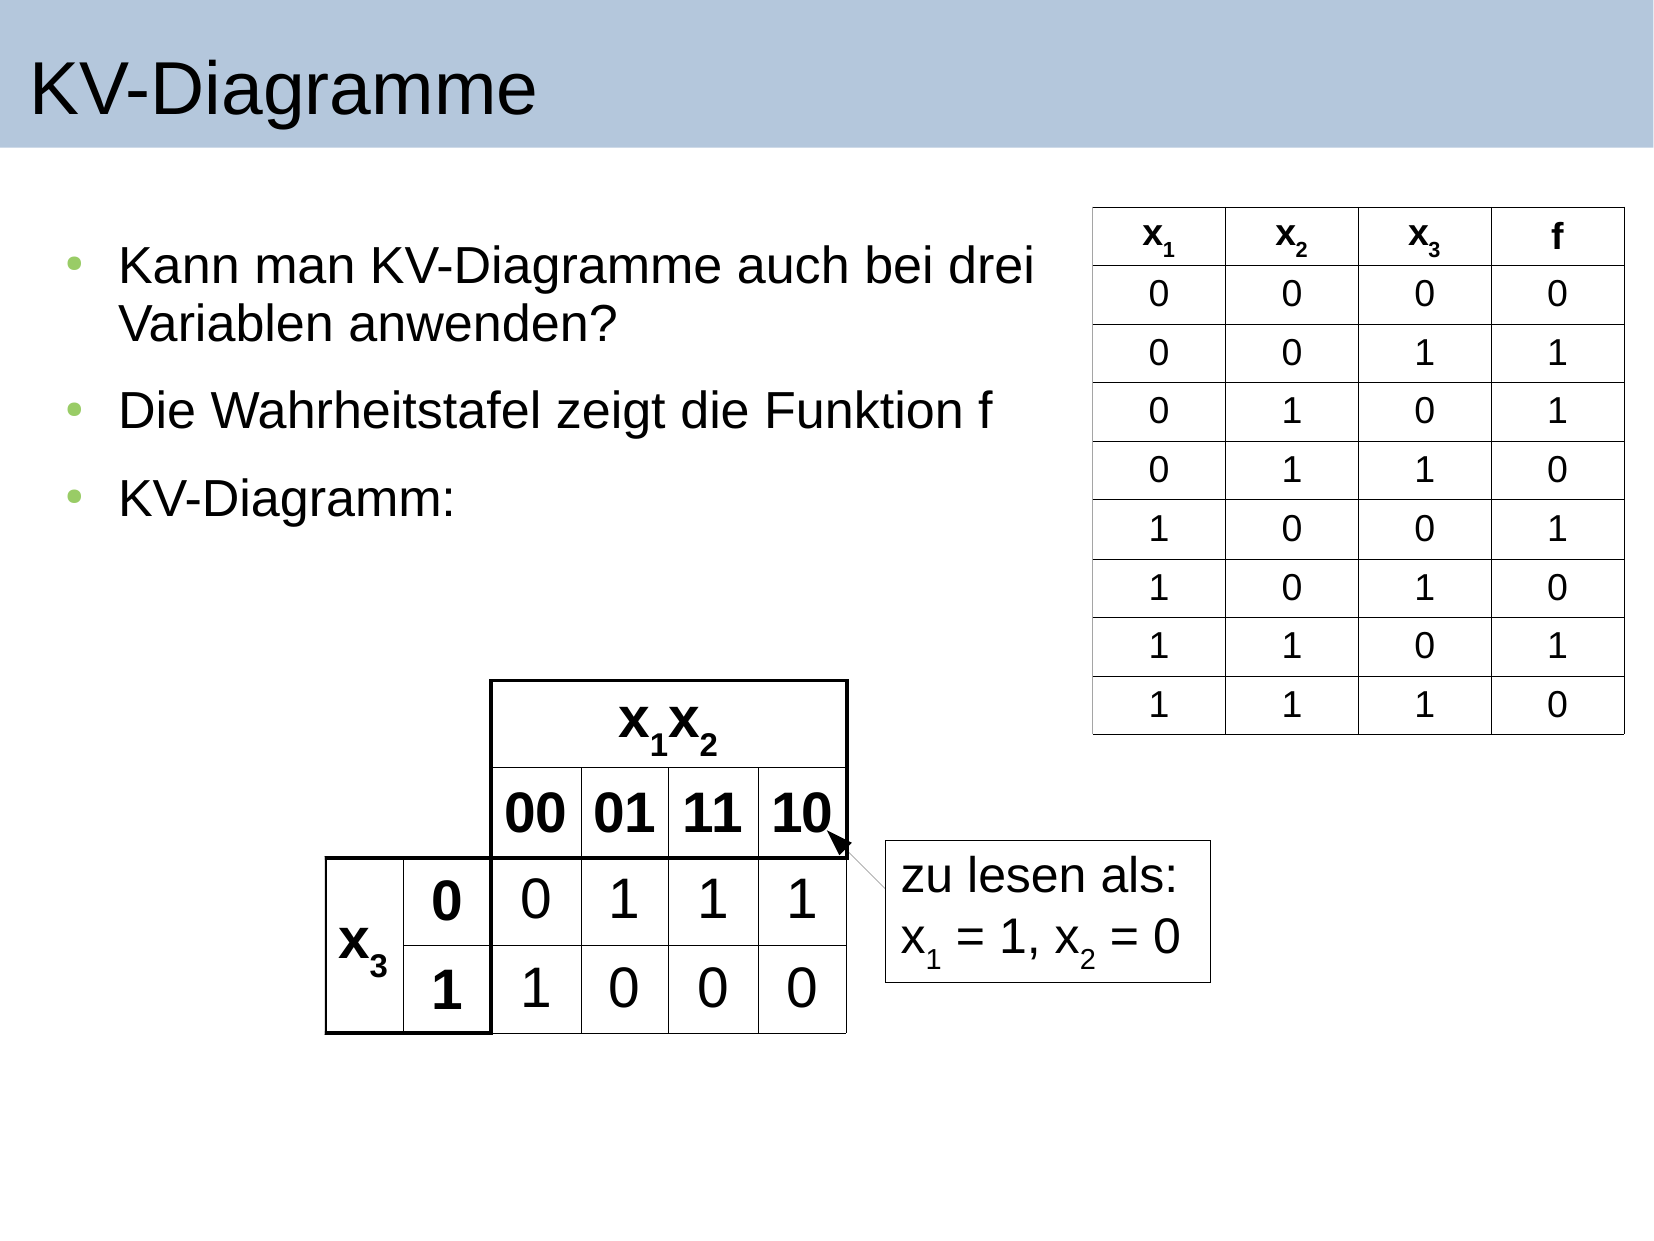

# KV-Diagramme
Kann man KV-Diagramme auch bei drei
Variablen anwenden?
Die Wahrheitstafel zeigt die Funktion f
KV-Diagramm:
zu lesen als:
x1 = 1, x2 = 0